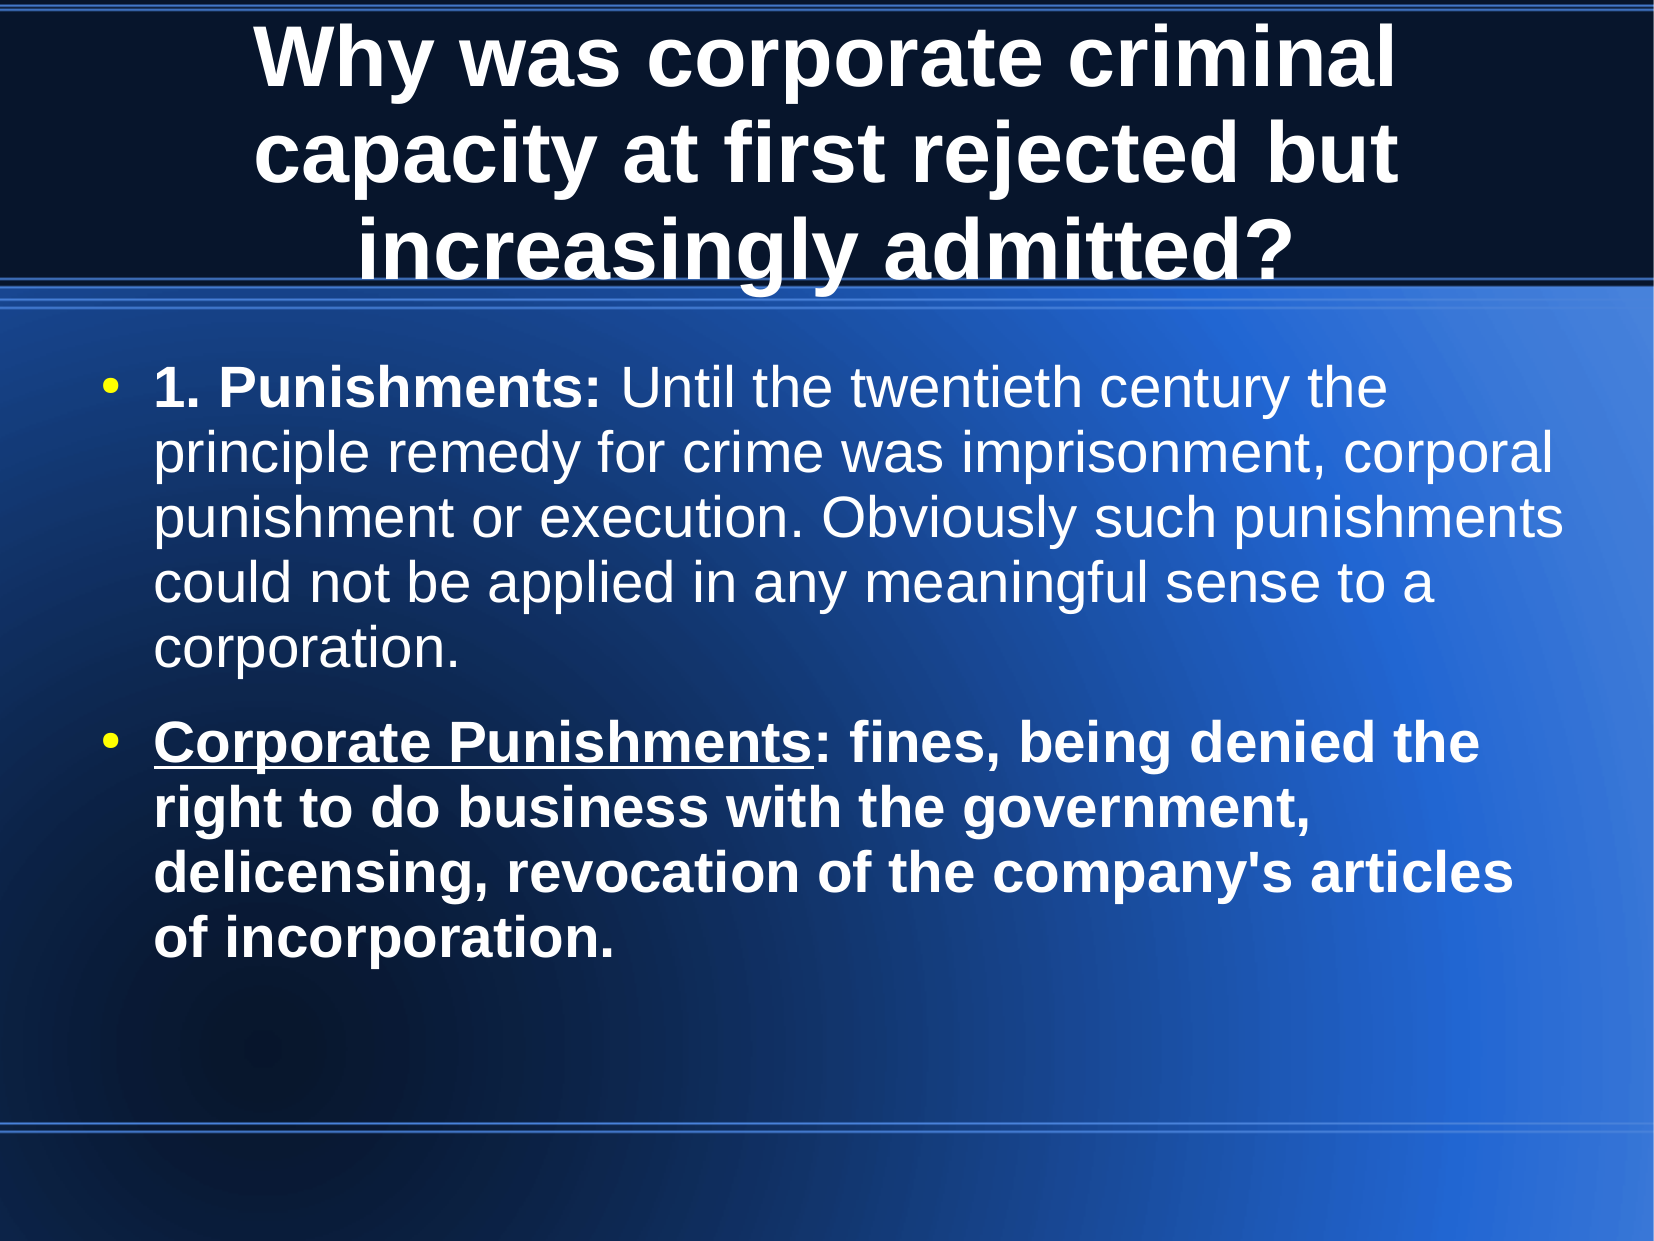

# Why was corporate criminal capacity at first rejected but increasingly admitted?
1. Punishments: Until the twentieth century the principle remedy for crime was imprisonment, corporal punishment or execution. Obviously such punishments could not be applied in any meaningful sense to a corporation.
Corporate Punishments: fines, being denied the right to do business with the government, delicensing, revocation of the company's articles of incorporation.